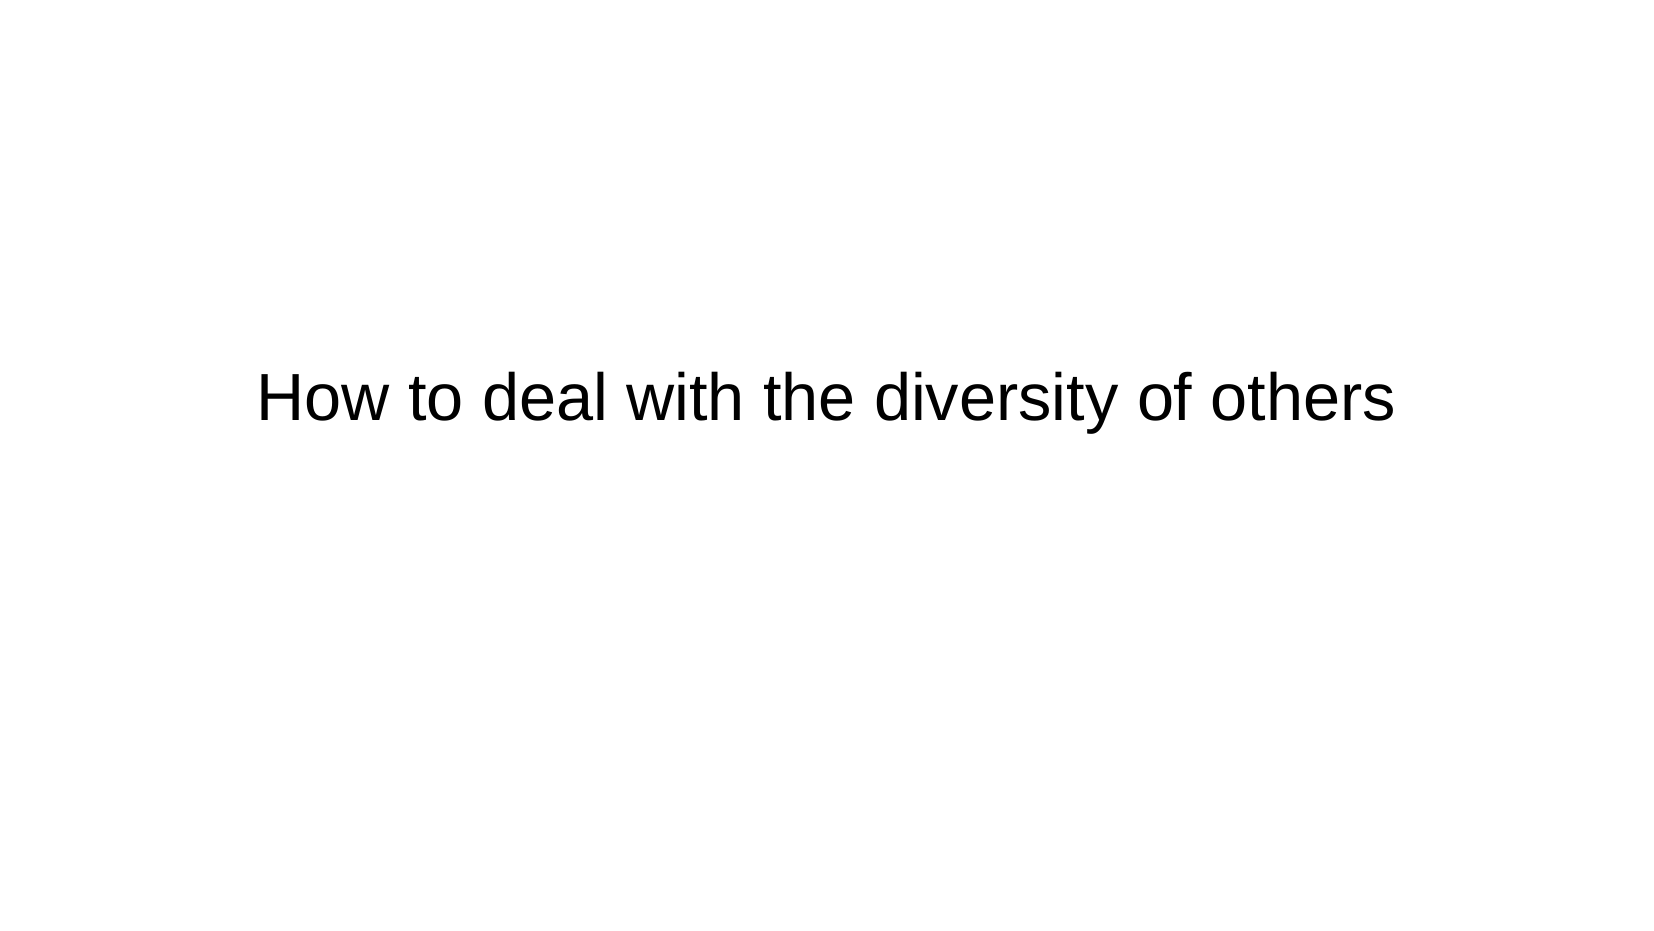

# How to deal with the diversity of others